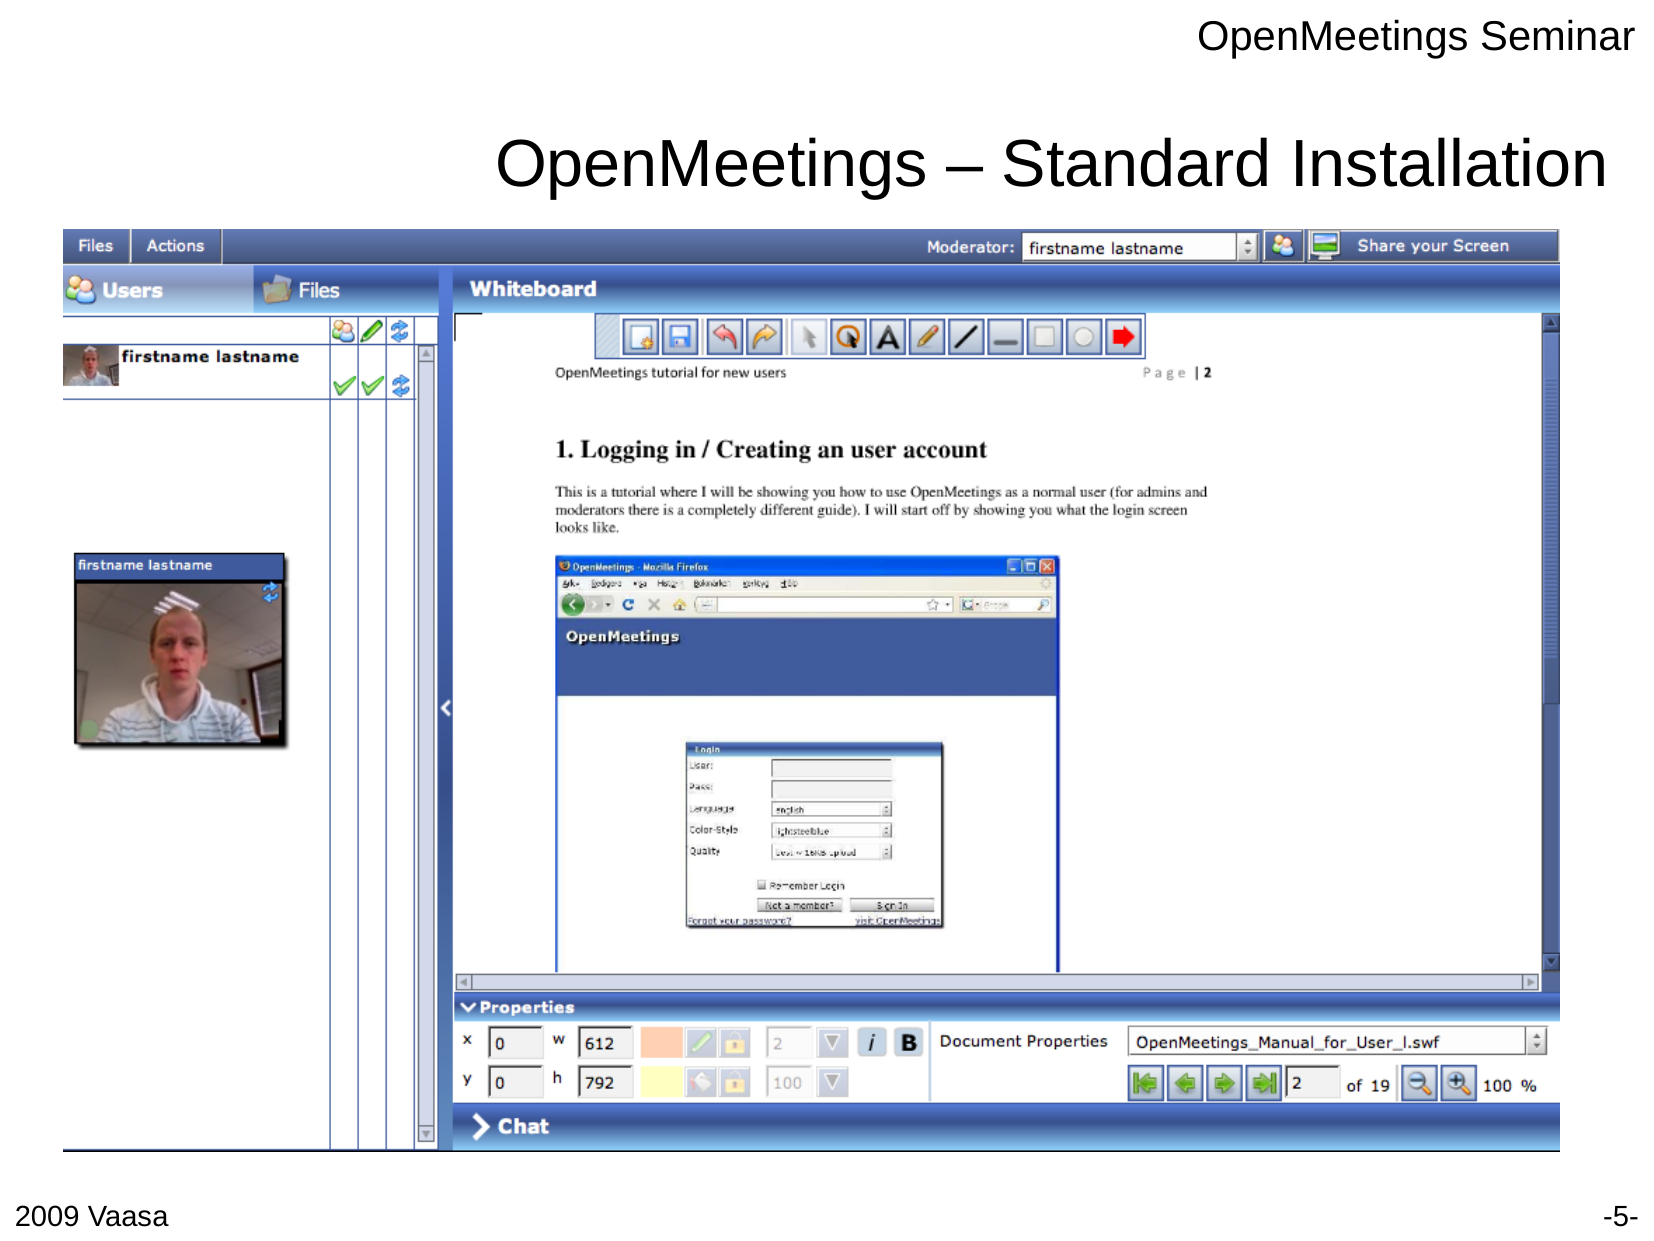

# OpenMeetings Seminar
OpenMeetings – Standard Installation
-5-
2009 Vaasa